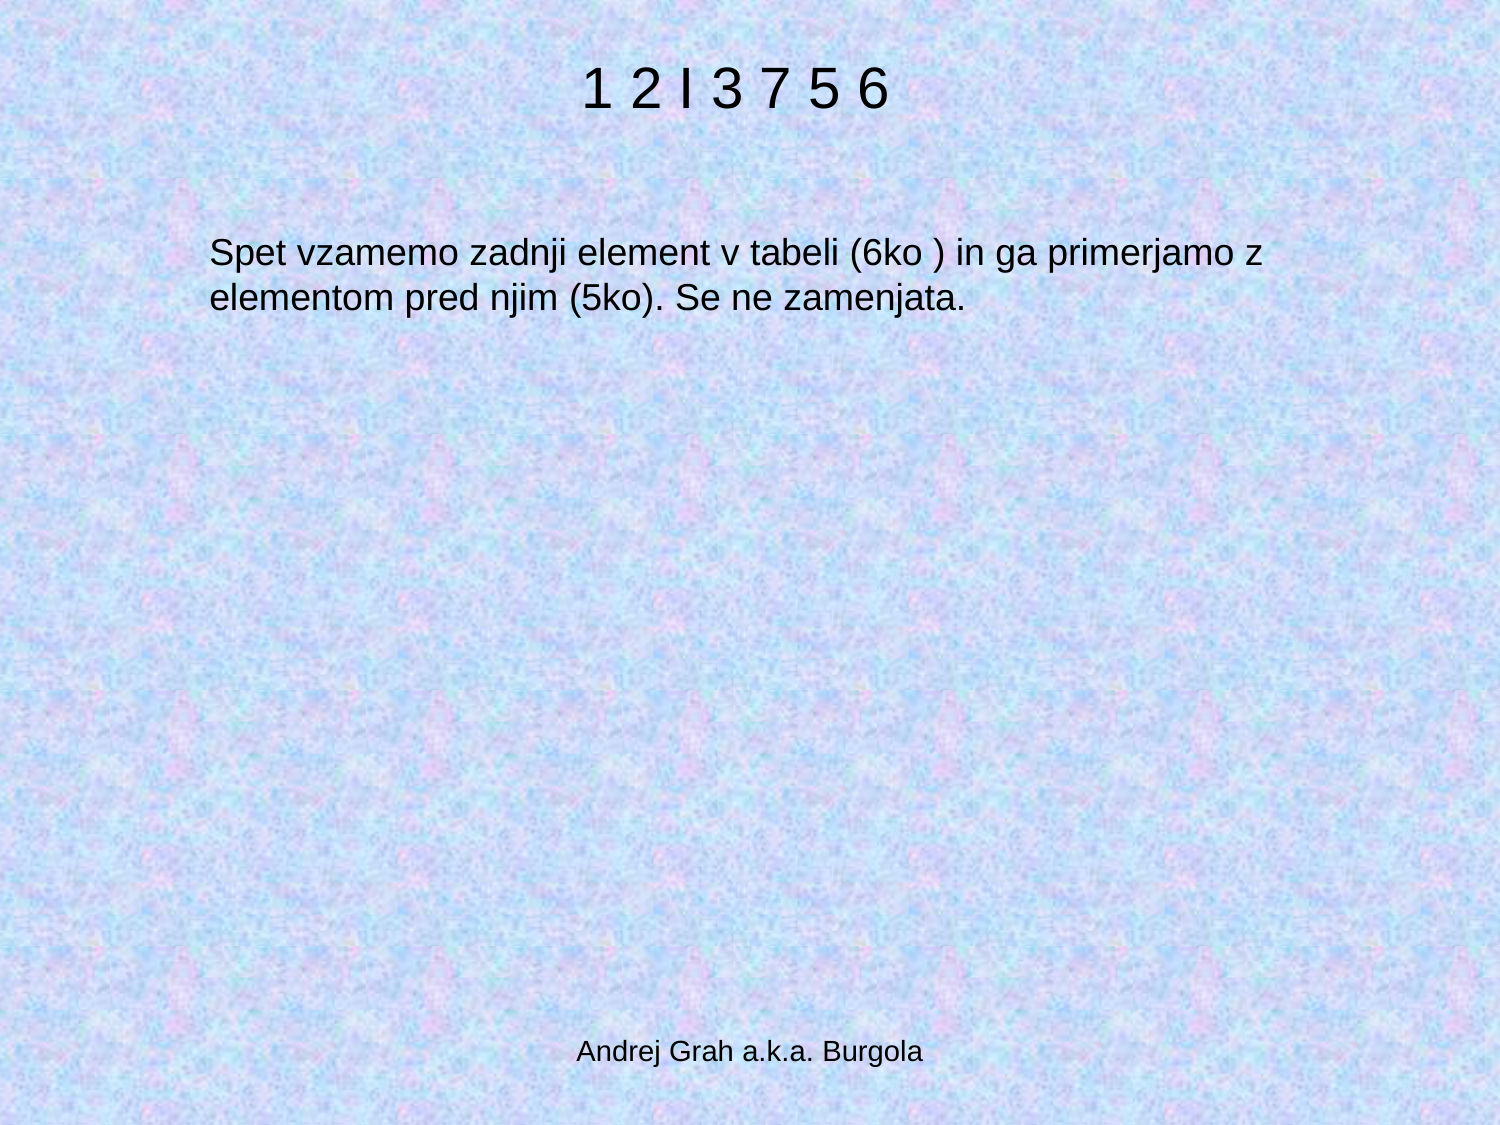

1 2 I 3 7 5 6
Spet vzamemo zadnji element v tabeli (6ko ) in ga primerjamo z elementom pred njim (5ko). Se ne zamenjata.
Andrej Grah a.k.a. Burgola